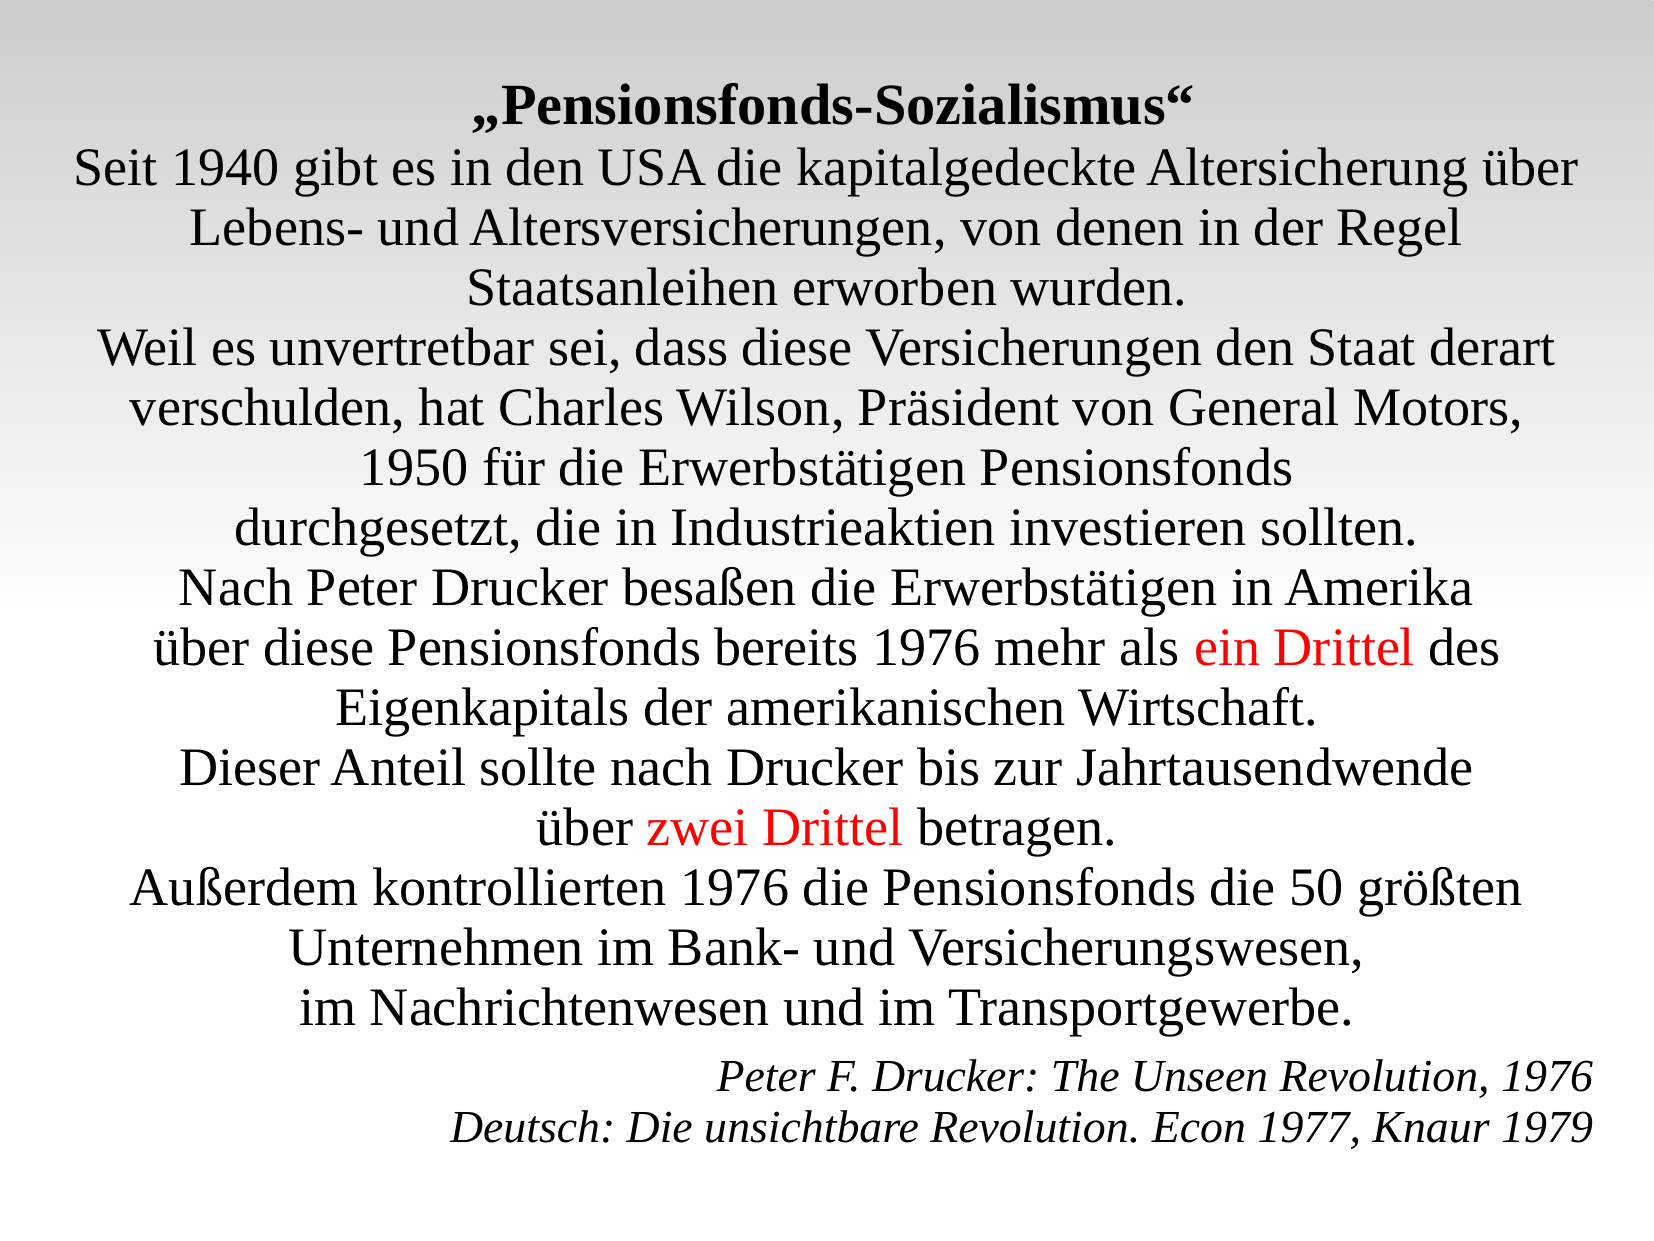

„Pensionsfonds-Sozialismus“
Seit 1940 gibt es in den USA die kapitalgedeckte Altersicherung über
Lebens- und Altersversicherungen, von denen in der Regel
Staatsanleihen erworben wurden.
Weil es unvertretbar sei, dass diese Versicherungen den Staat derart
verschulden, hat Charles Wilson, Präsident von General Motors,
1950 für die Erwerbstätigen Pensionsfonds
durchgesetzt, die in Industrieaktien investieren sollten.
Nach Peter Drucker besaßen die Erwerbstätigen in Amerika
über diese Pensionsfonds bereits 1976 mehr als ein Drittel des
Eigenkapitals der amerikanischen Wirtschaft.
Dieser Anteil sollte nach Drucker bis zur Jahrtausendwende
über zwei Drittel betragen.
Außerdem kontrollierten 1976 die Pensionsfonds die 50 größten
Unternehmen im Bank- und Versicherungswesen,
im Nachrichtenwesen und im Transportgewerbe.
Peter F. Drucker: The Unseen Revolution, 1976
Deutsch: Die unsichtbare Revolution. Econ 1977, Knaur 1979